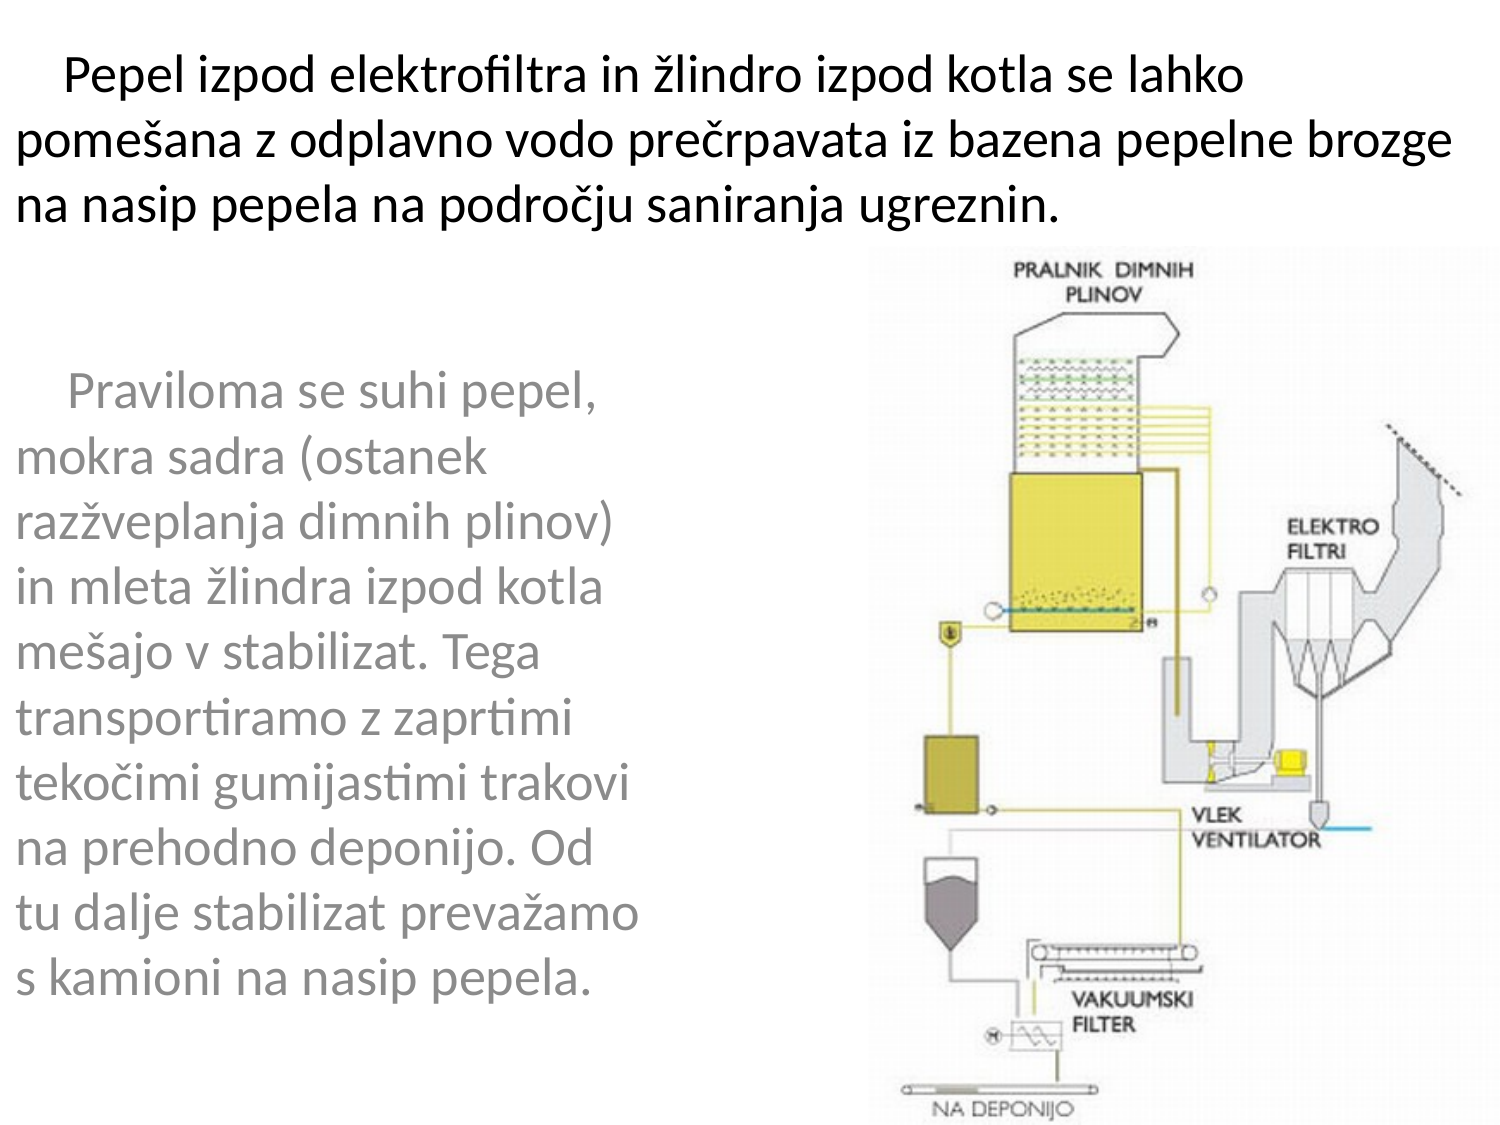

# Pepel izpod elektrofiltra in žlindro izpod kotla se lahko pomešana z odplavno vodo prečrpavata iz bazena pepelne brozge na nasip pepela na področju saniranja ugreznin.
 Praviloma se suhi pepel, mokra sadra (ostanek razžveplanja dimnih plinov) in mleta žlindra izpod kotla mešajo v stabilizat. Tega transportiramo z zaprtimi tekočimi gumijastimi trakovi na prehodno deponijo. Od tu dalje stabilizat prevažamo s kamioni na nasip pepela.